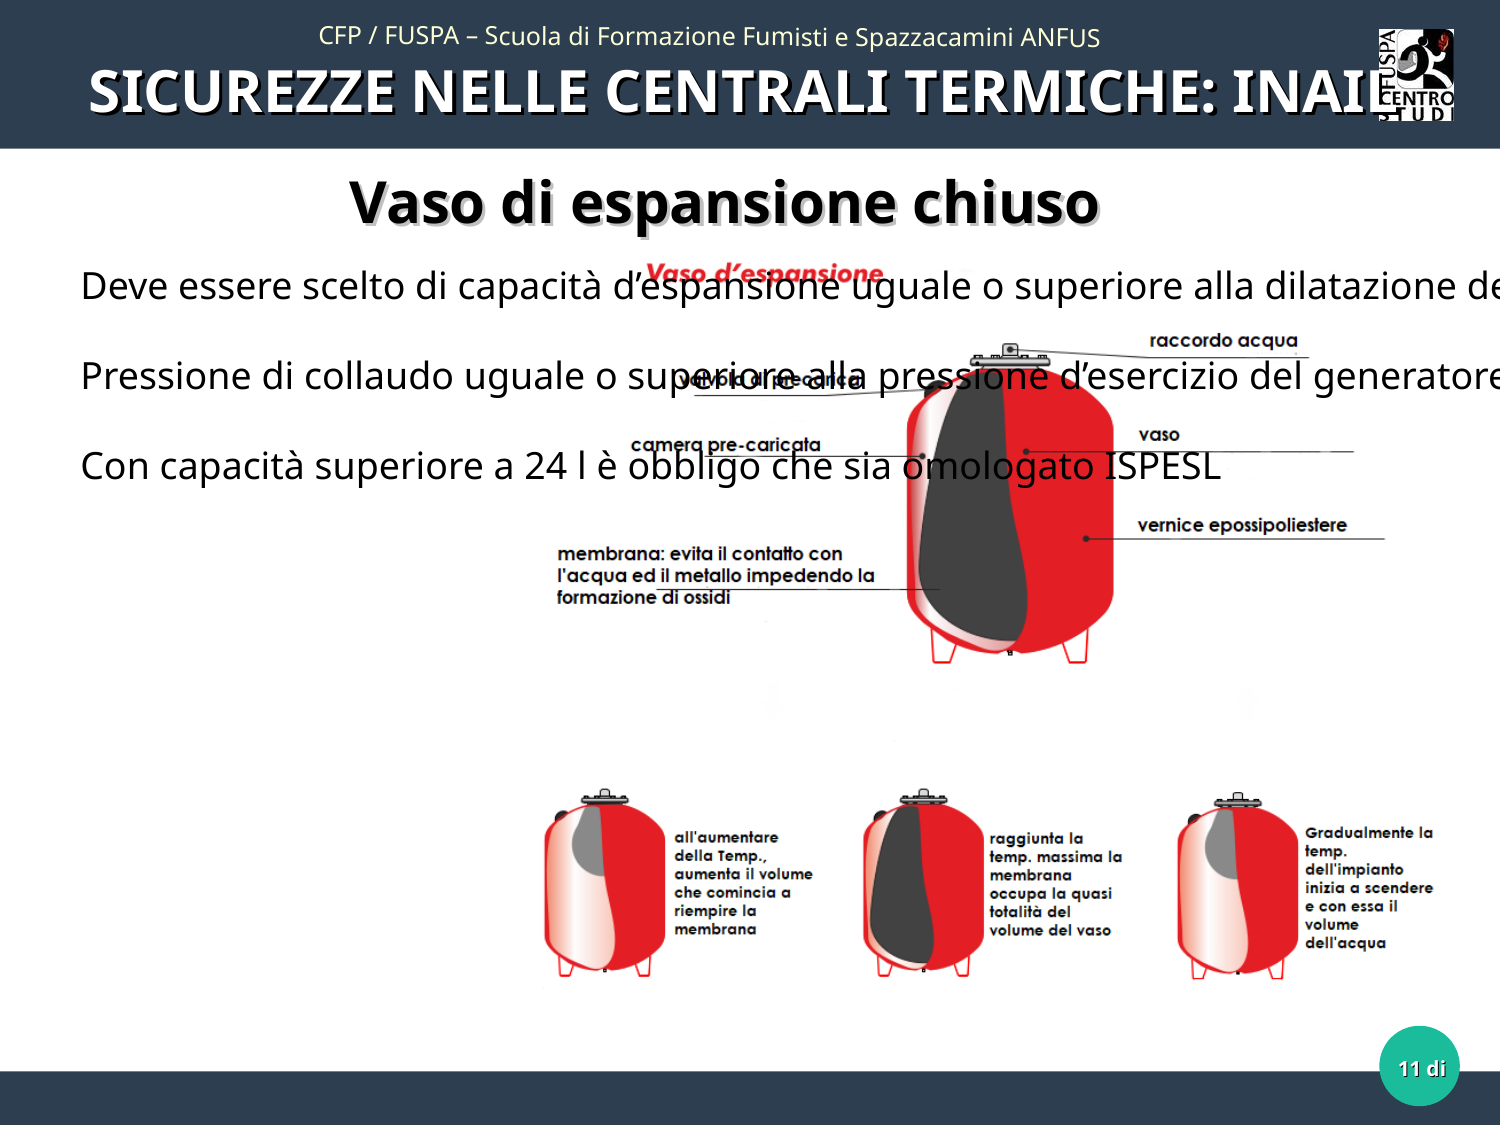

# Vaso di espansione chiuso
Deve essere scelto di capacità d’espansione uguale o superiore alla dilatazione dell’impianto.
Pressione di collaudo uguale o superiore alla pressione d’esercizio del generatore.
Con capacità superiore a 24 l è obbligo che sia omologato ISPESL